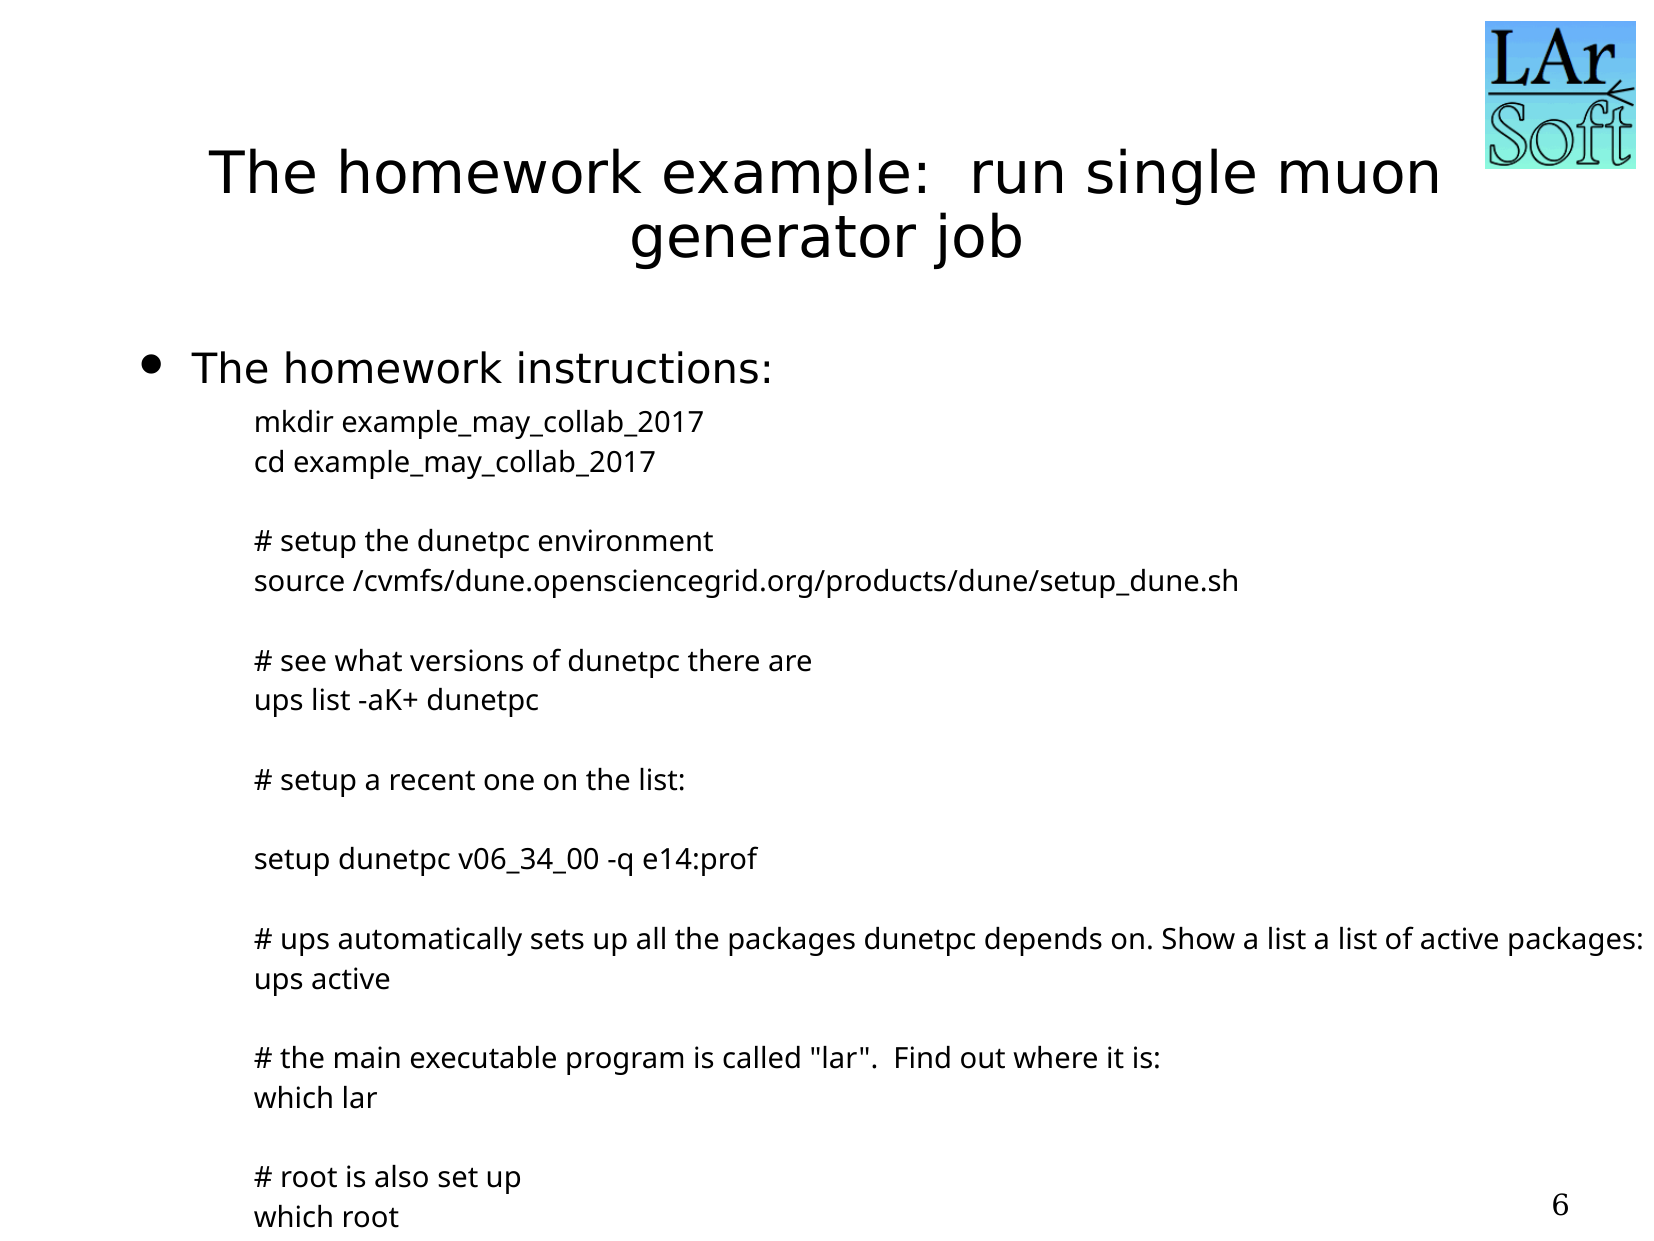

# The homework example: run single muon generator job
The homework instructions:
mkdir example_may_collab_2017
cd example_may_collab_2017
# setup the dunetpc environment
source /cvmfs/dune.opensciencegrid.org/products/dune/setup_dune.sh
# see what versions of dunetpc there are
ups list -aK+ dunetpc
# setup a recent one on the list:
setup dunetpc v06_34_00 -q e14:prof
# ups automatically sets up all the packages dunetpc depends on. Show a list a list of active packages:
ups active
# the main executable program is called "lar". Find out where it is:
which lar
# root is also set up
which root
# run the generator for a single muon in the 1x2x6 far detector workspace geometry
# all lar commands, is successful, will end with a line - Art has completed and will exit with status 0.
lar -n 1 -c prod_muminus_0.1-5.0GeV_isotropic_dune10kt_1x2x6.fcl
6